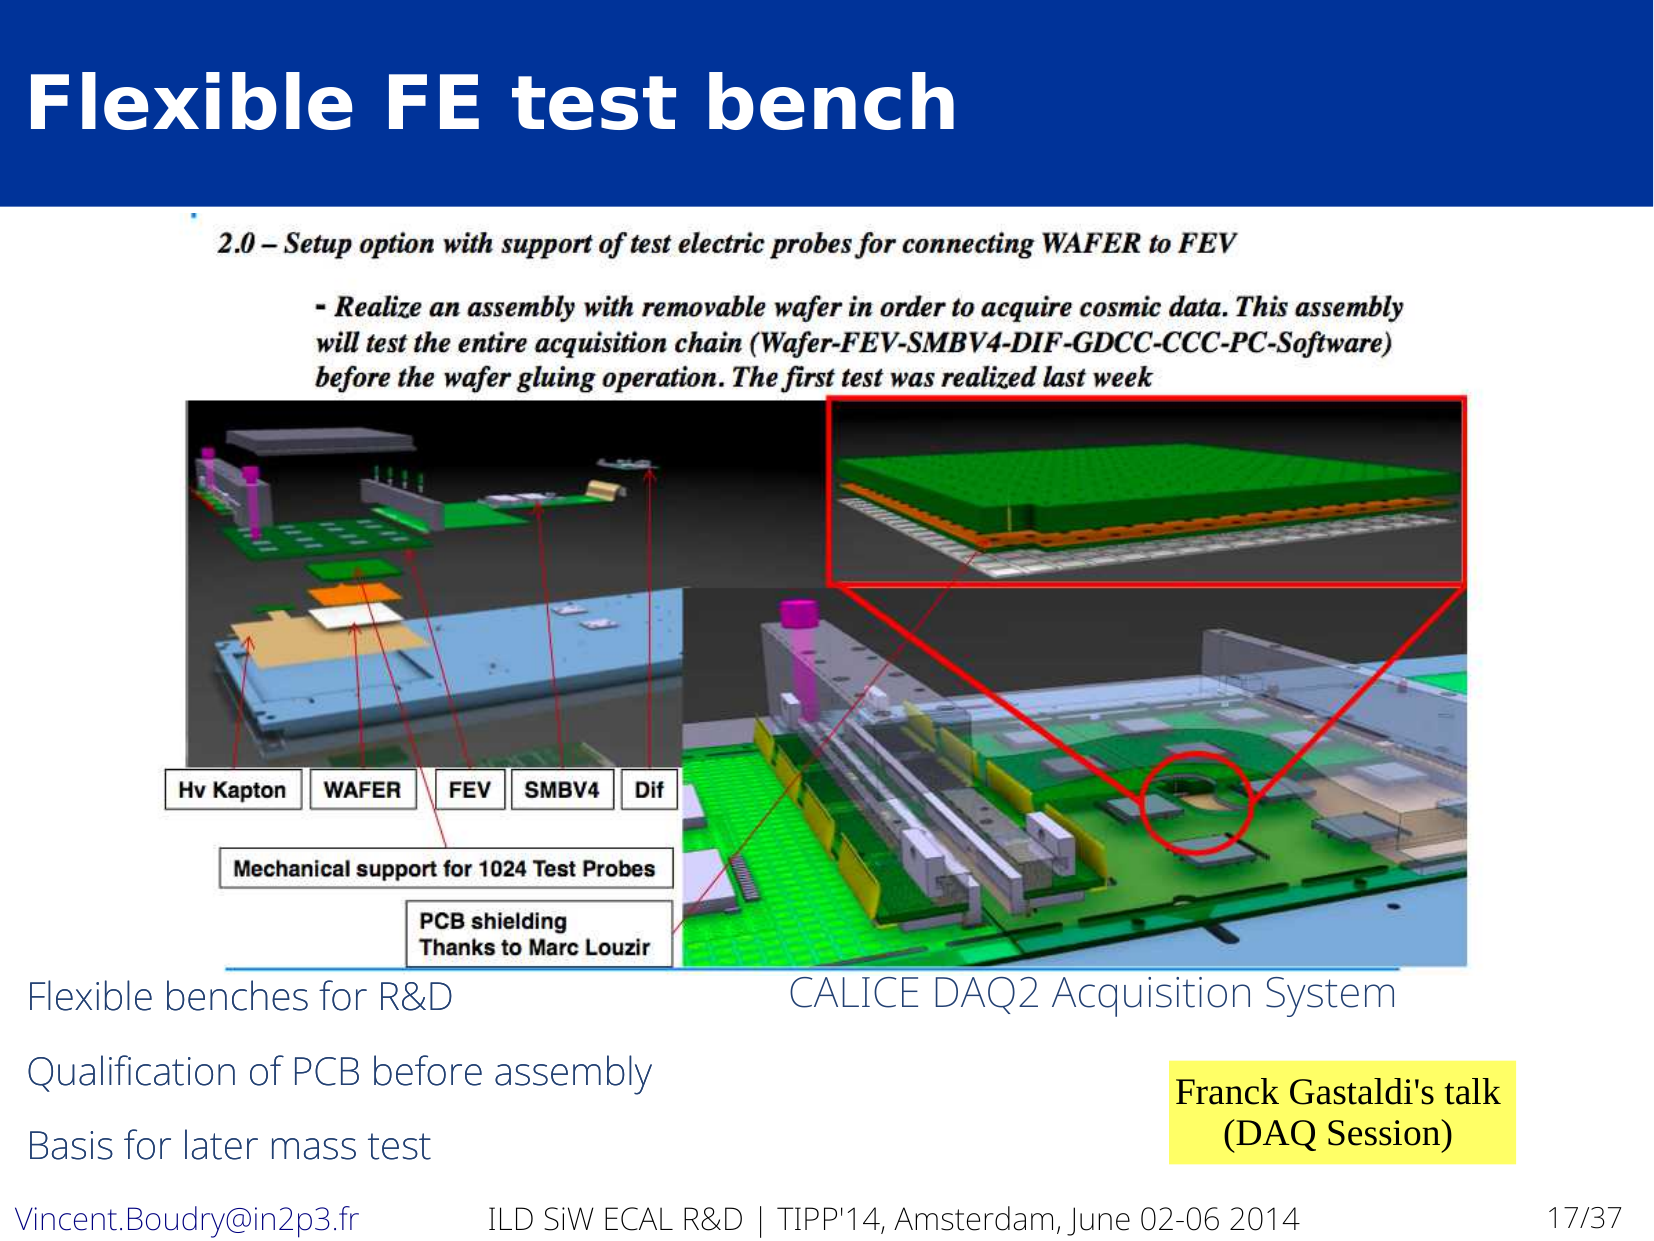

# Flexible FE test bench
CALICE DAQ2 Acquisition System
Flexible benches for R&D
Qualification of PCB before assembly
Basis for later mass test
Flexible benches for R&D
Qualification of PCB before assembly
Basis for later mass test
Franck Gastaldi's talk
(DAQ Session)
ILD SiW ECAL R&D | TIPP'14, Amsterdam, June 02-06 2014
17